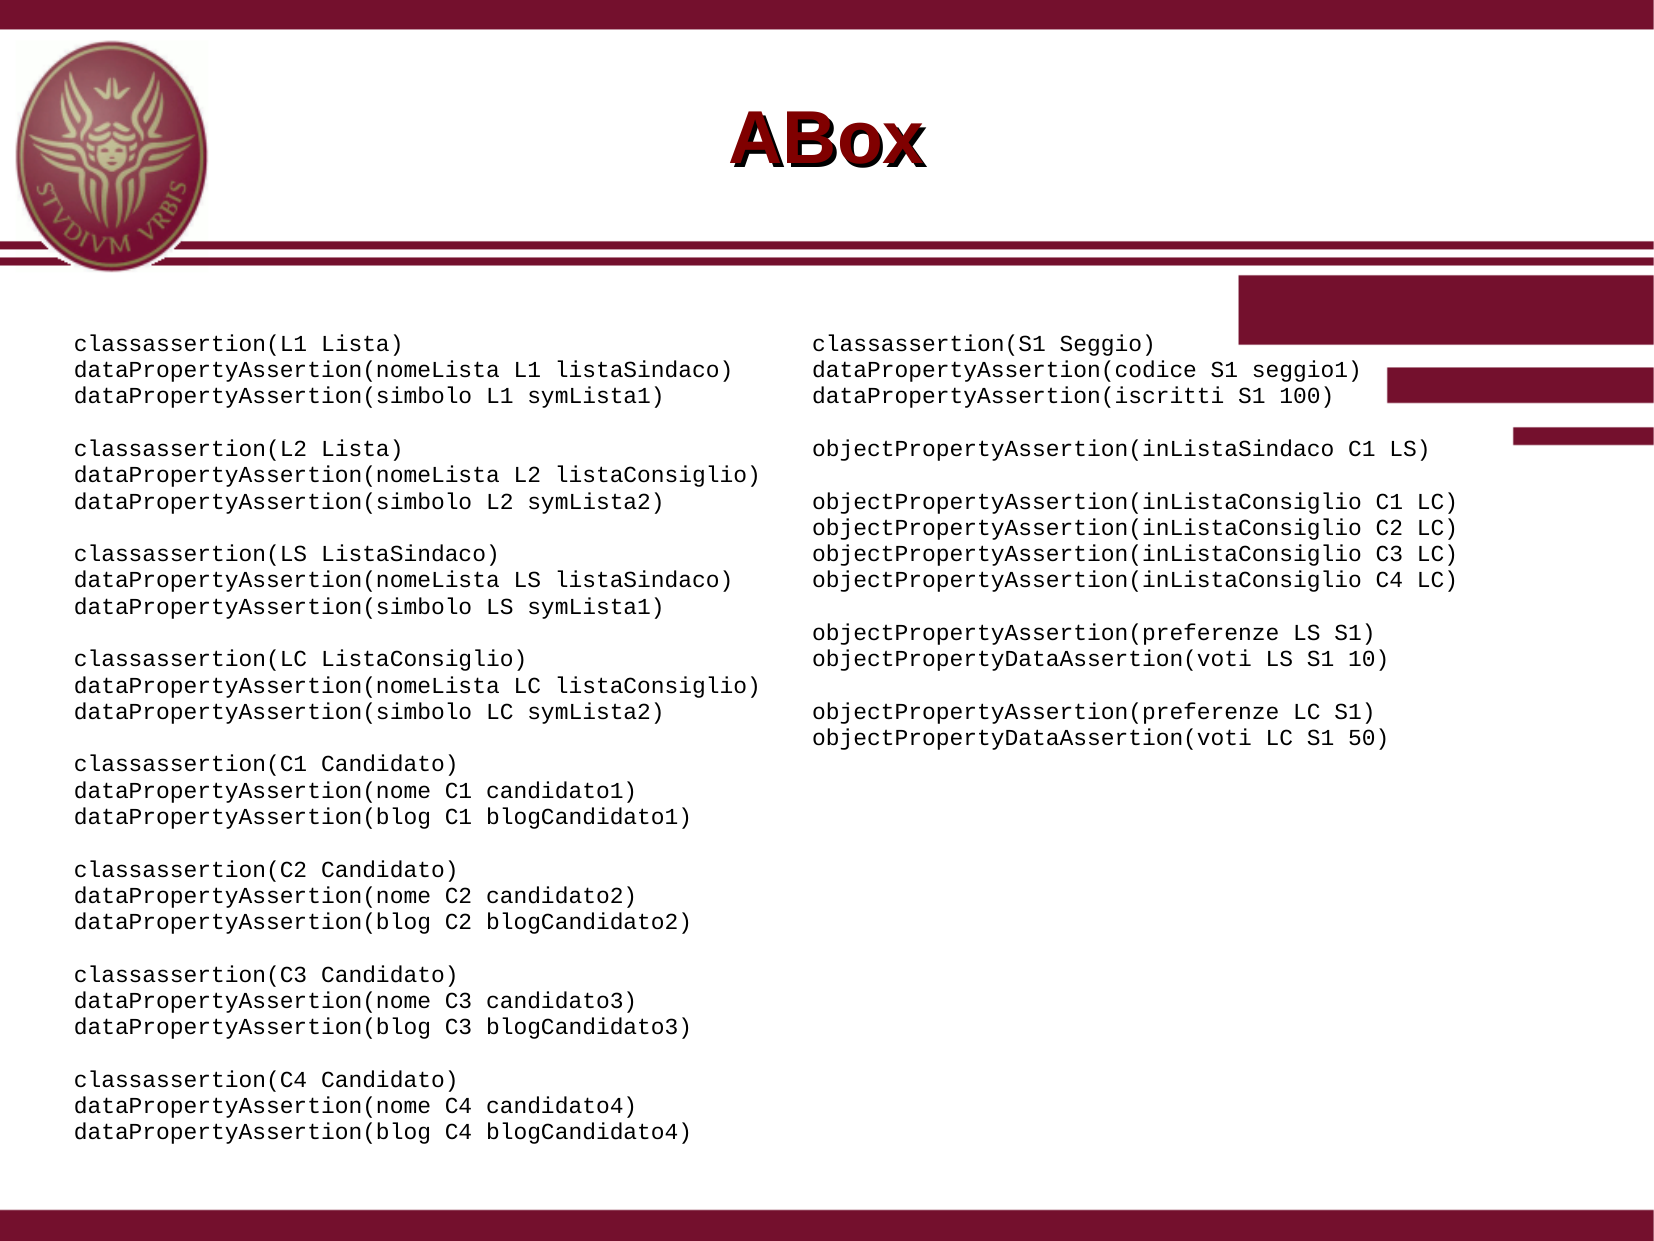

ABox
classassertion(L1 Lista)
dataPropertyAssertion(nomeLista L1 listaSindaco)
dataPropertyAssertion(simbolo L1 symLista1)
classassertion(L2 Lista)
dataPropertyAssertion(nomeLista L2 listaConsiglio)
dataPropertyAssertion(simbolo L2 symLista2)
classassertion(LS ListaSindaco)
dataPropertyAssertion(nomeLista LS listaSindaco)
dataPropertyAssertion(simbolo LS symLista1)
classassertion(LC ListaConsiglio)
dataPropertyAssertion(nomeLista LC listaConsiglio)
dataPropertyAssertion(simbolo LC symLista2)
classassertion(C1 Candidato)
dataPropertyAssertion(nome C1 candidato1)
dataPropertyAssertion(blog C1 blogCandidato1)
classassertion(C2 Candidato)
dataPropertyAssertion(nome C2 candidato2)
dataPropertyAssertion(blog C2 blogCandidato2)
classassertion(C3 Candidato)
dataPropertyAssertion(nome C3 candidato3)
dataPropertyAssertion(blog C3 blogCandidato3)
classassertion(C4 Candidato)
dataPropertyAssertion(nome C4 candidato4)
dataPropertyAssertion(blog C4 blogCandidato4)
classassertion(S1 Seggio)
dataPropertyAssertion(codice S1 seggio1)
dataPropertyAssertion(iscritti S1 100)
objectPropertyAssertion(inListaSindaco C1 LS)
objectPropertyAssertion(inListaConsiglio C1 LC)
objectPropertyAssertion(inListaConsiglio C2 LC)
objectPropertyAssertion(inListaConsiglio C3 LC)
objectPropertyAssertion(inListaConsiglio C4 LC)
objectPropertyAssertion(preferenze LS S1)
objectPropertyDataAssertion(voti LS S1 10)
objectPropertyAssertion(preferenze LC S1)
objectPropertyDataAssertion(voti LC S1 50)